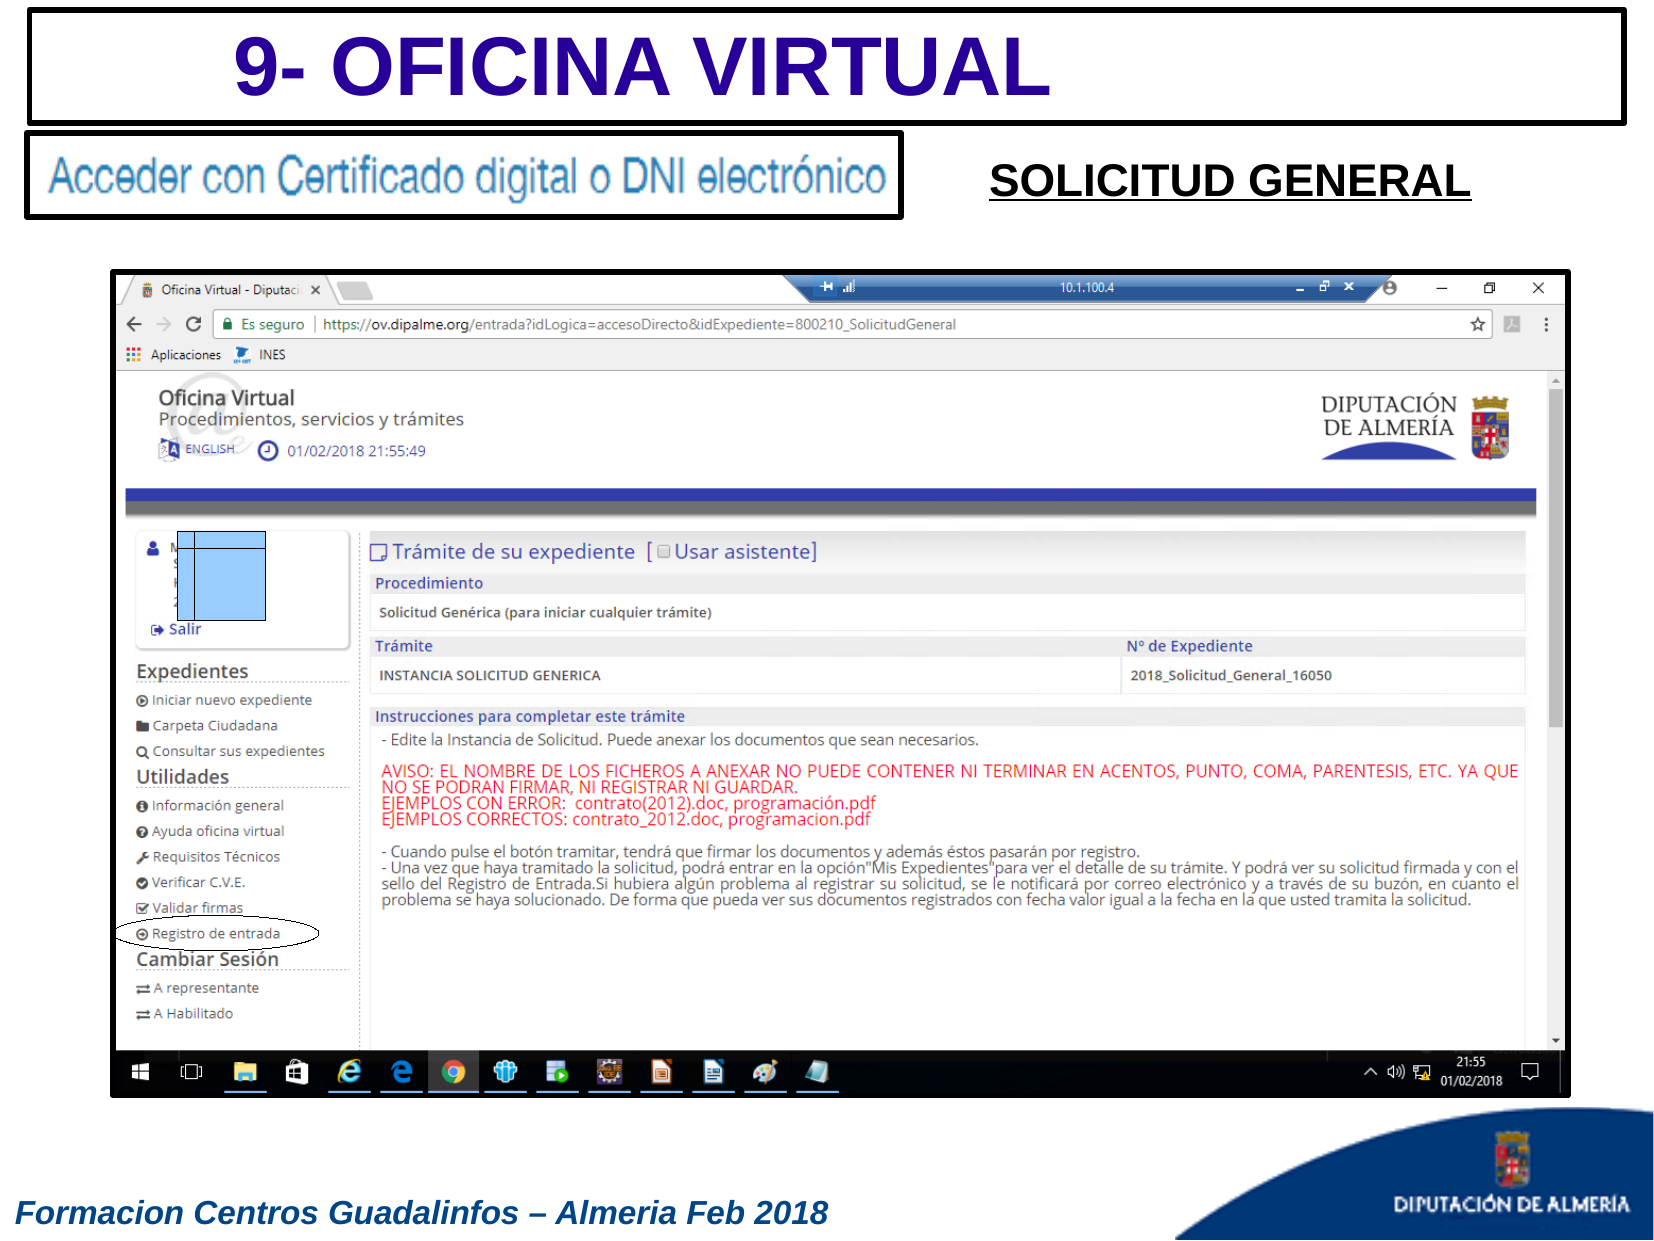

9- OFICINA VIRTUAL
SOLICITUD GENERAL
Formacion Centros Guadalinfos – Almeria Feb 2018